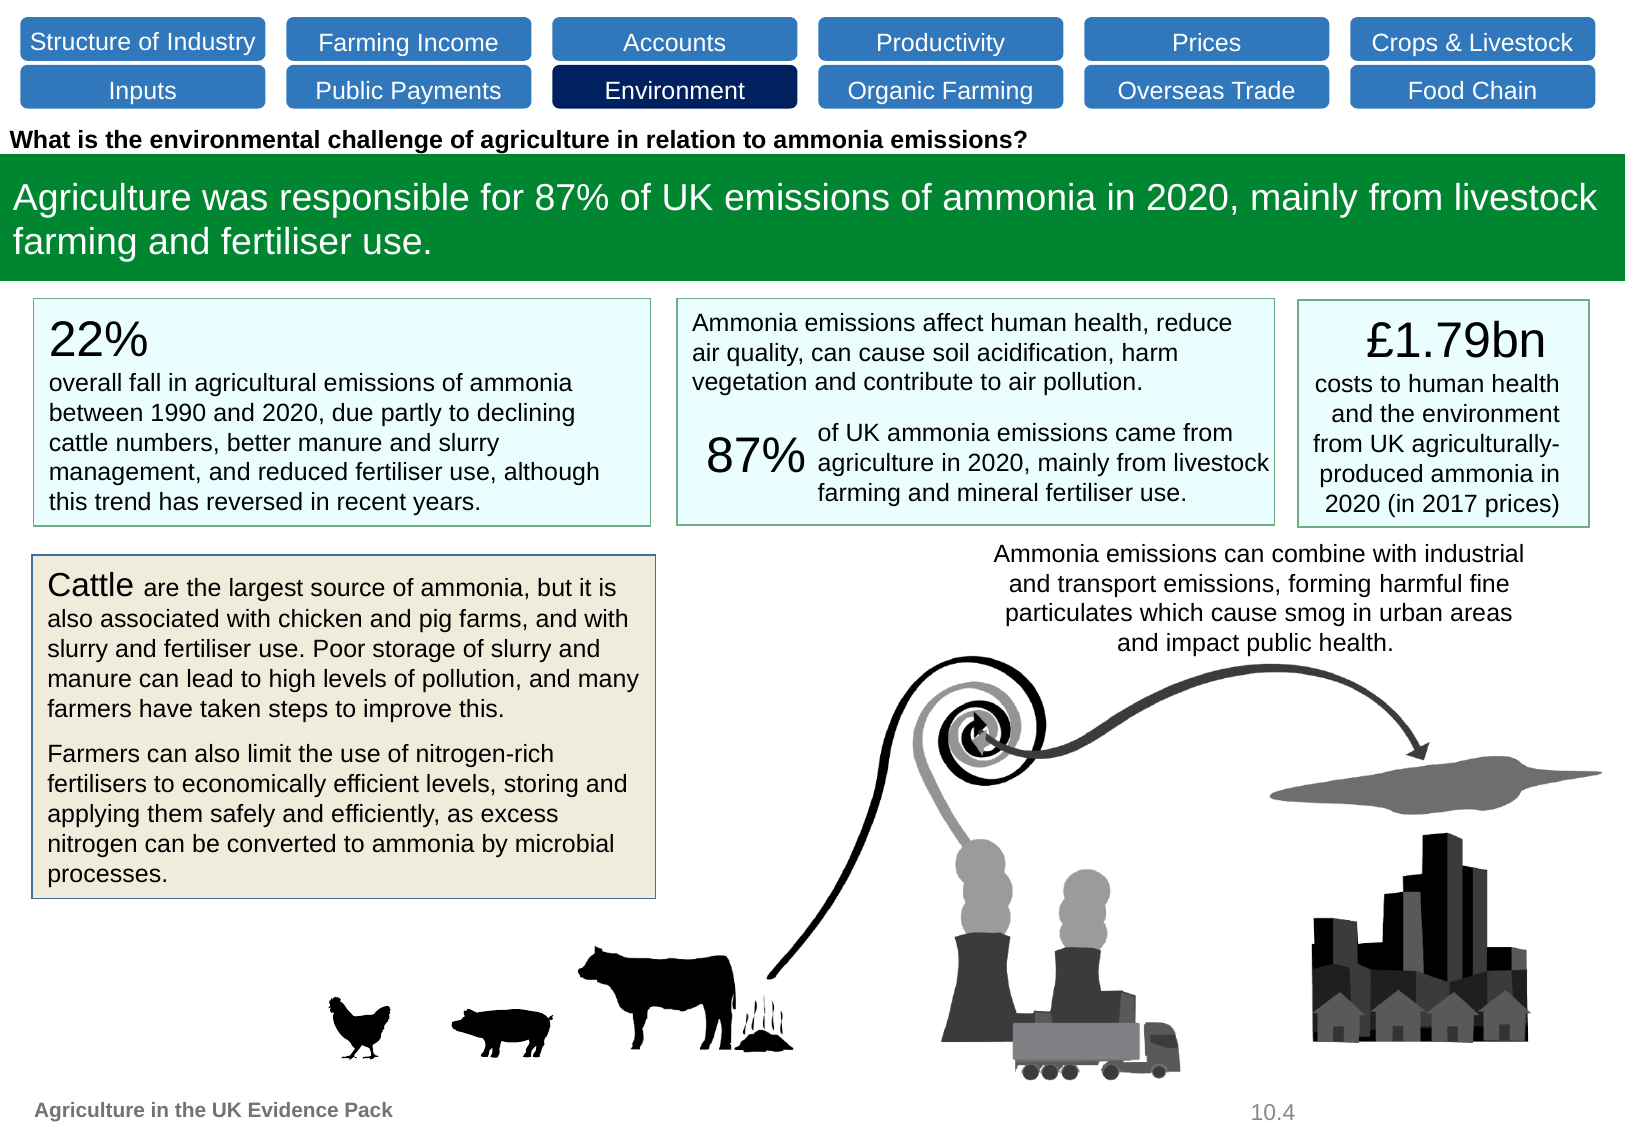

Structure of Industry
Farming Income
Accounts
Productivity
Prices
Crops & Livestock
Inputs
Public Payments
Environment
Organic Farming
Overseas Trade
Food Chain
 What is the environmental challenge of agriculture in relation to ammonia emissions?
Agriculture was responsible for 87% of UK emissions of ammonia in 2020, mainly from livestock farming and fertiliser use.
# Slide 10.6 – What is the environmental challenge of agriculture in relation to ammonia emissions?
Ammonia emissions affect human health, reduce air quality, can cause soil acidification, harm vegetation and contribute to air pollution.
 87%
22%
overall fall in agricultural emissions of ammonia between 1990 and 2020, due partly to declining cattle numbers, better manure and slurry management, and reduced fertiliser use, although this trend has reversed in recent years.
£1.79bn
costs to human health and the environment from UK agriculturally-produced ammonia in 2020 (in 2017 prices)
of UK ammonia emissions came from agriculture in 2020, mainly from livestock farming and mineral fertiliser use.
Ammonia emissions can combine with industrial and transport emissions, forming harmful fine particulates which cause smog in urban areas and impact public health.
Cattle are the largest source of ammonia, but it is also associated with chicken and pig farms, and with slurry and fertiliser use. Poor storage of slurry and manure can lead to high levels of pollution, and many farmers have taken steps to improve this.
Farmers can also limit the use of nitrogen-rich fertilisers to economically efficient levels, storing and applying them safely and efficiently, as excess nitrogen can be converted to ammonia by microbial processes.
10.4
Agriculture in the UK Evidence Pack